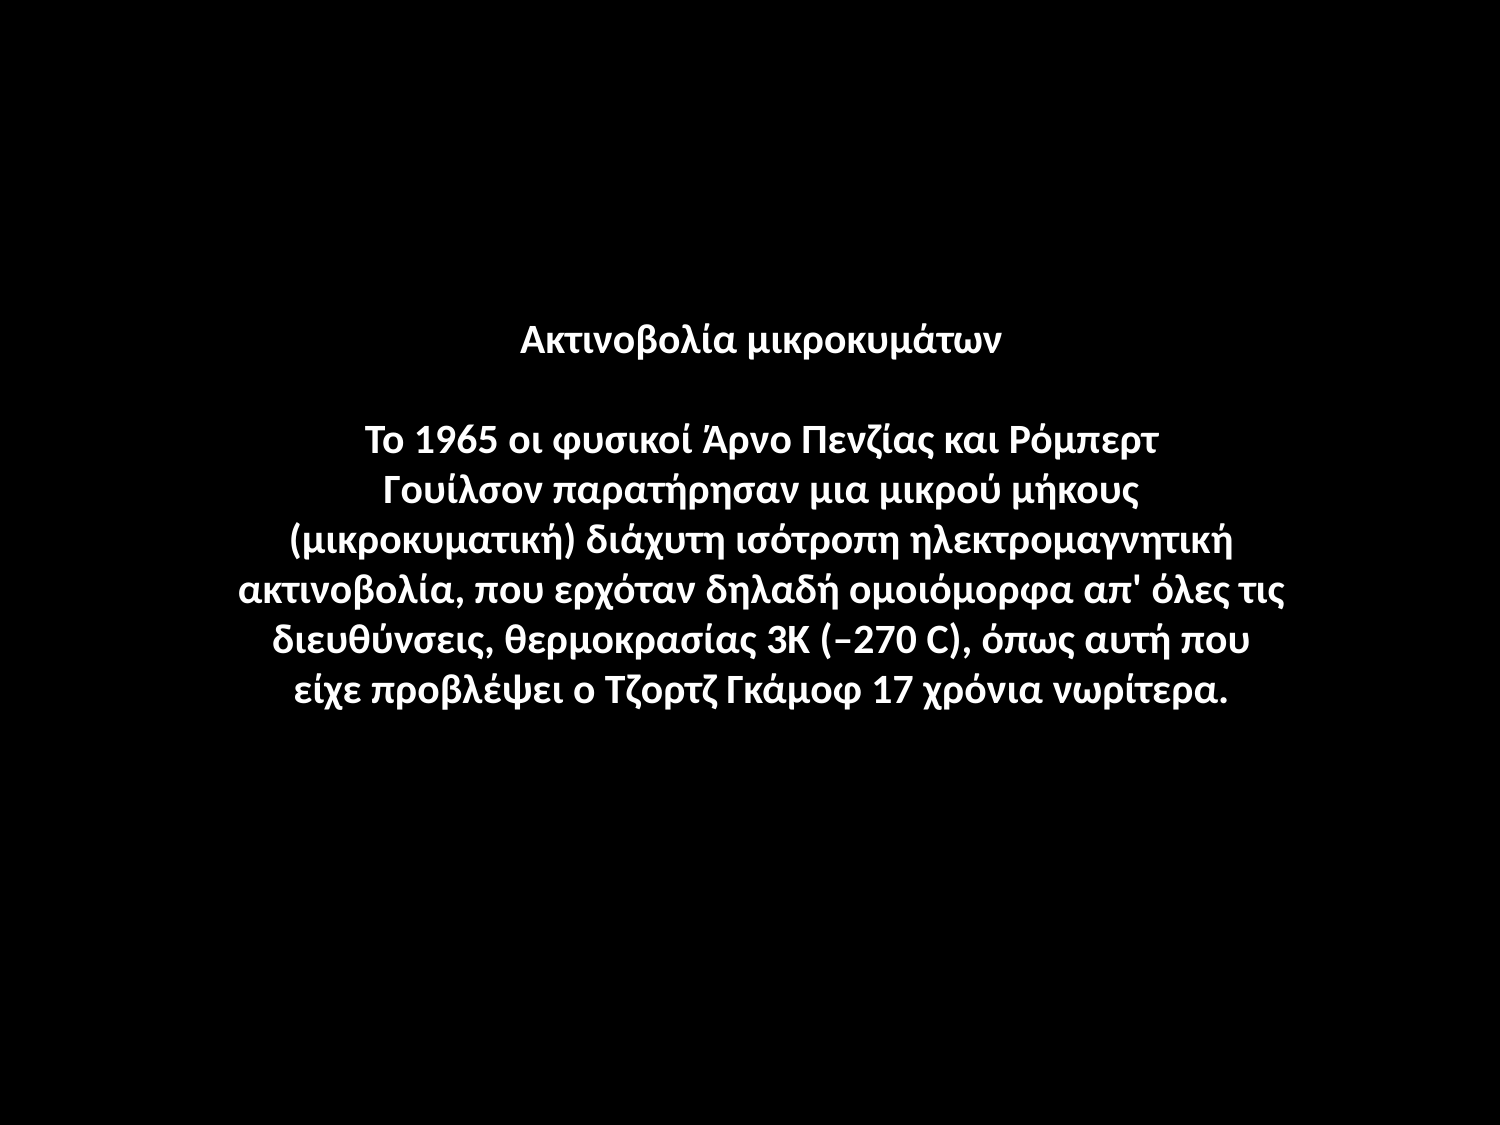

Ακτινοβολία μικροκυμάτων
Το 1965 οι φυσικοί Άρνο Πενζίας και Ρόμπερτ Γουίλσον παρατήρησαν μια μικρού μήκους (μικροκυματική) διάχυτη ισότροπη ηλεκτρομαγνητική ακτινοβολία, που ερχόταν δηλαδή ομοιόμορφα απ' όλες τις διευθύνσεις, θερμοκρασίας 3Κ (–270 C), όπως αυτή που είχε προβλέψει ο Τζορτζ Γκάμοφ 17 χρόνια νωρίτερα.